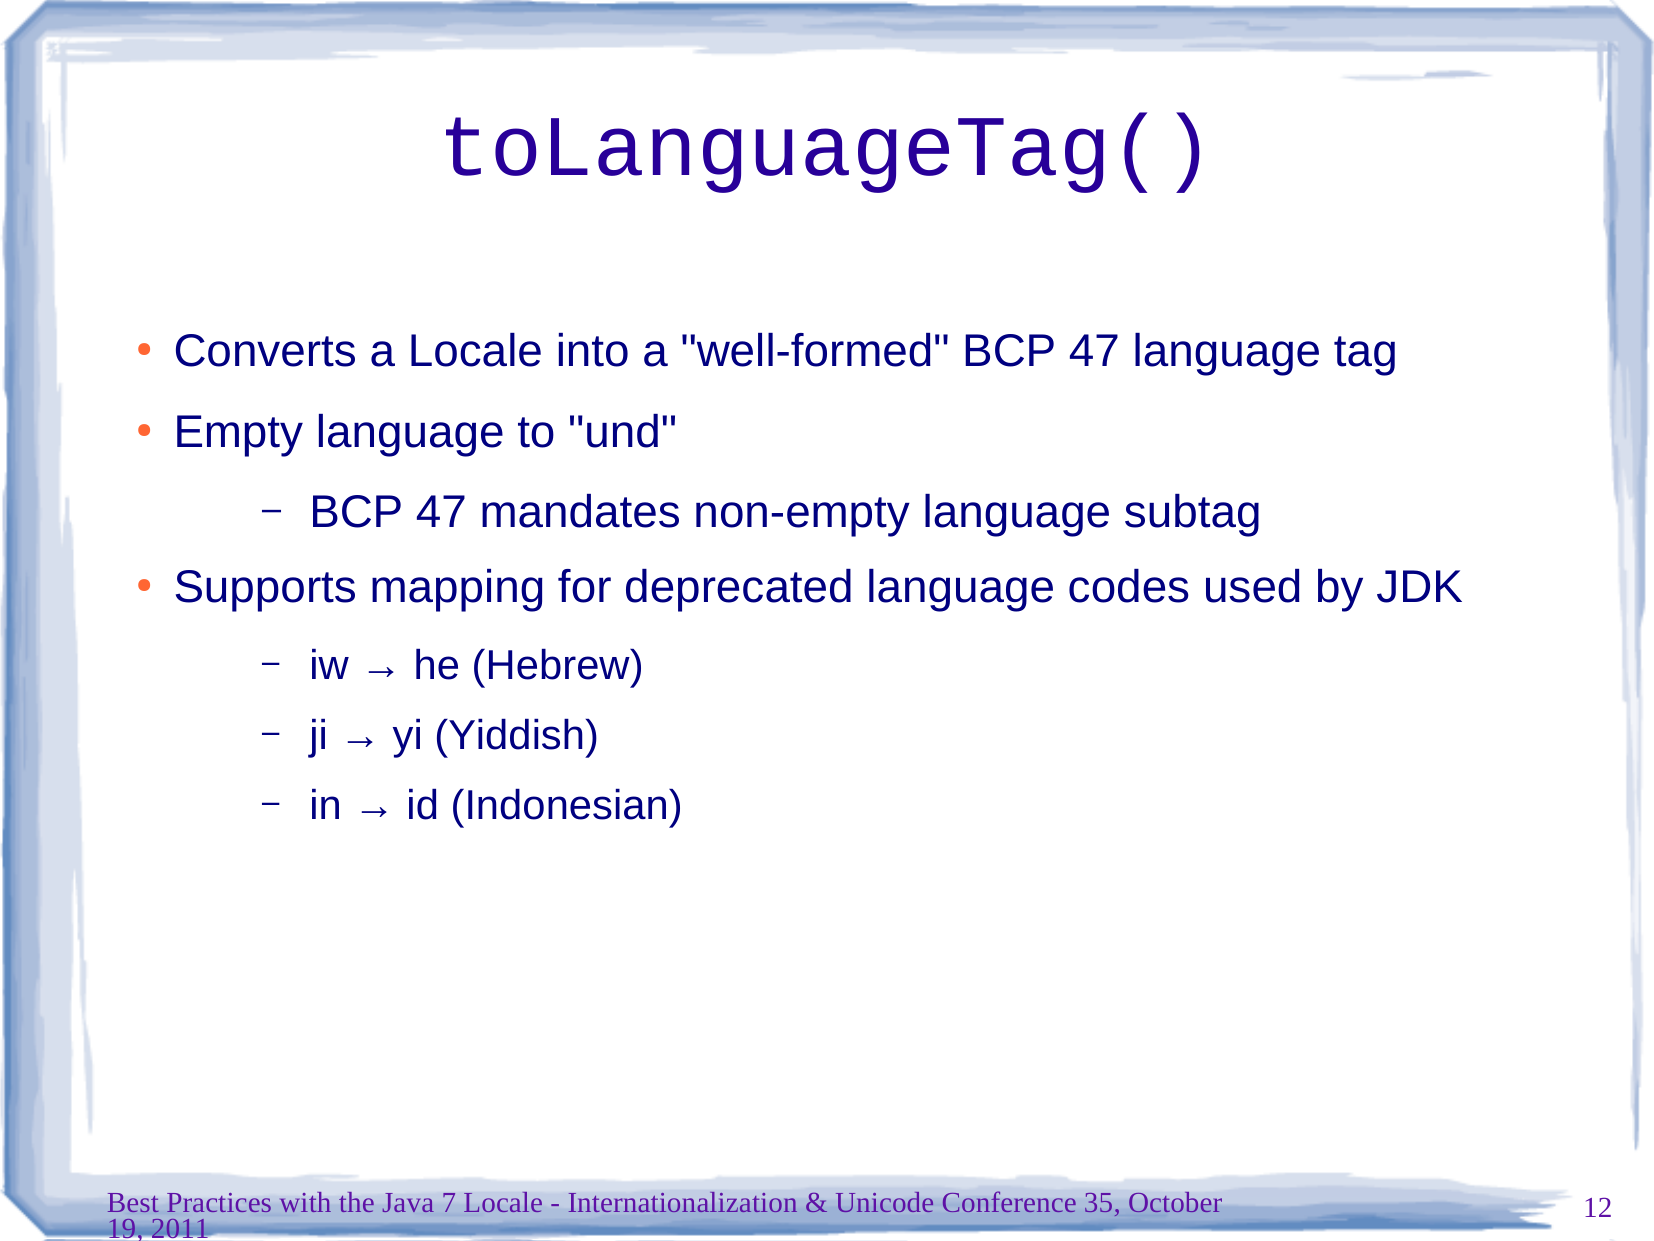

# toLanguageTag()
Converts a Locale into a "well-formed" BCP 47 language tag
Empty language to "und"
BCP 47 mandates non-empty language subtag
Supports mapping for deprecated language codes used by JDK
iw → he (Hebrew)
ji → yi (Yiddish)
in → id (Indonesian)
Best Practices with the Java 7 Locale - Internationalization & Unicode Conference 35, October 19, 2011
12